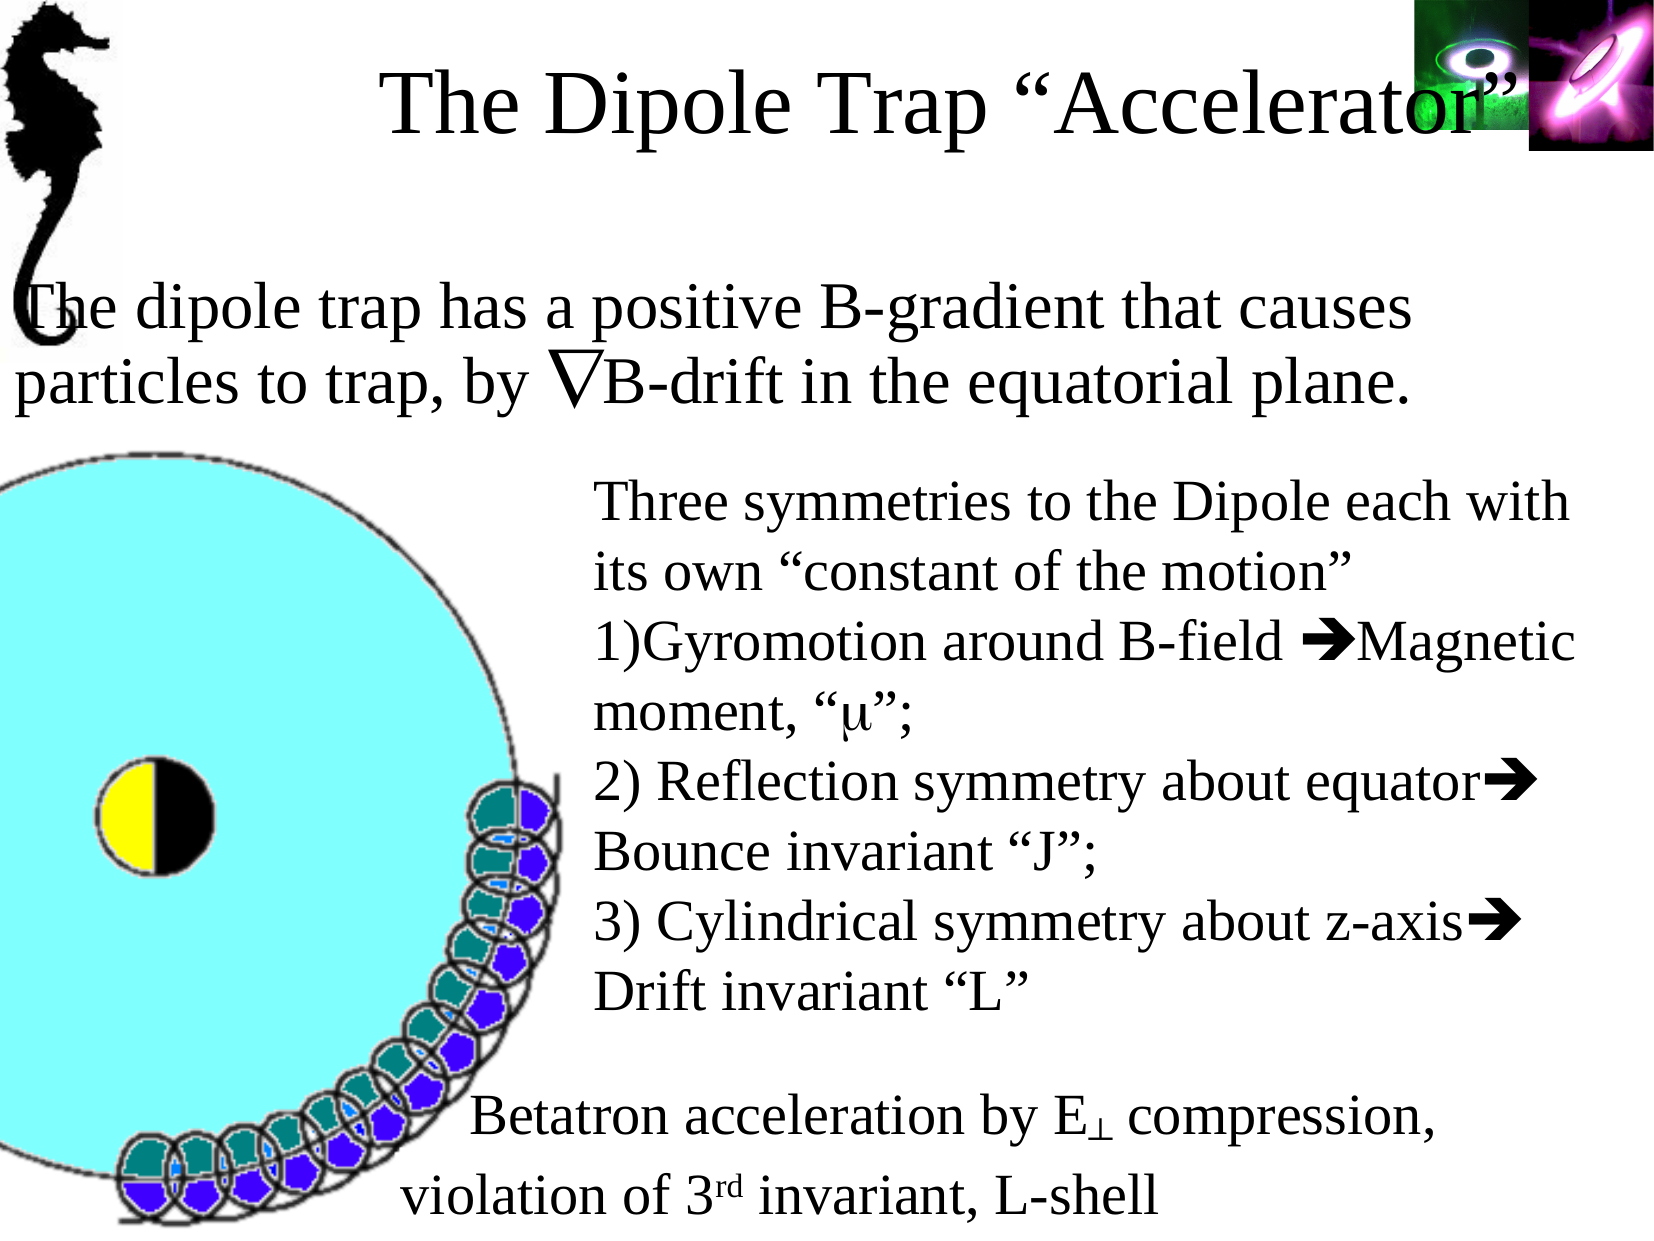

# The Dipole Trap “Accelerator”
The dipole trap has a positive B-gradient that causes particles to trap, by B-drift in the equatorial plane.
Three symmetries to the Dipole each with its own “constant of the motion”
1)Gyromotion around B-field Magnetic moment, “”;
2) Reflection symmetry about equator Bounce invariant “J”;
3) Cylindrical symmetry about z-axis Drift invariant “L”
 Betatron acceleration by E┴ compression,
violation of 3rd invariant, L-shell